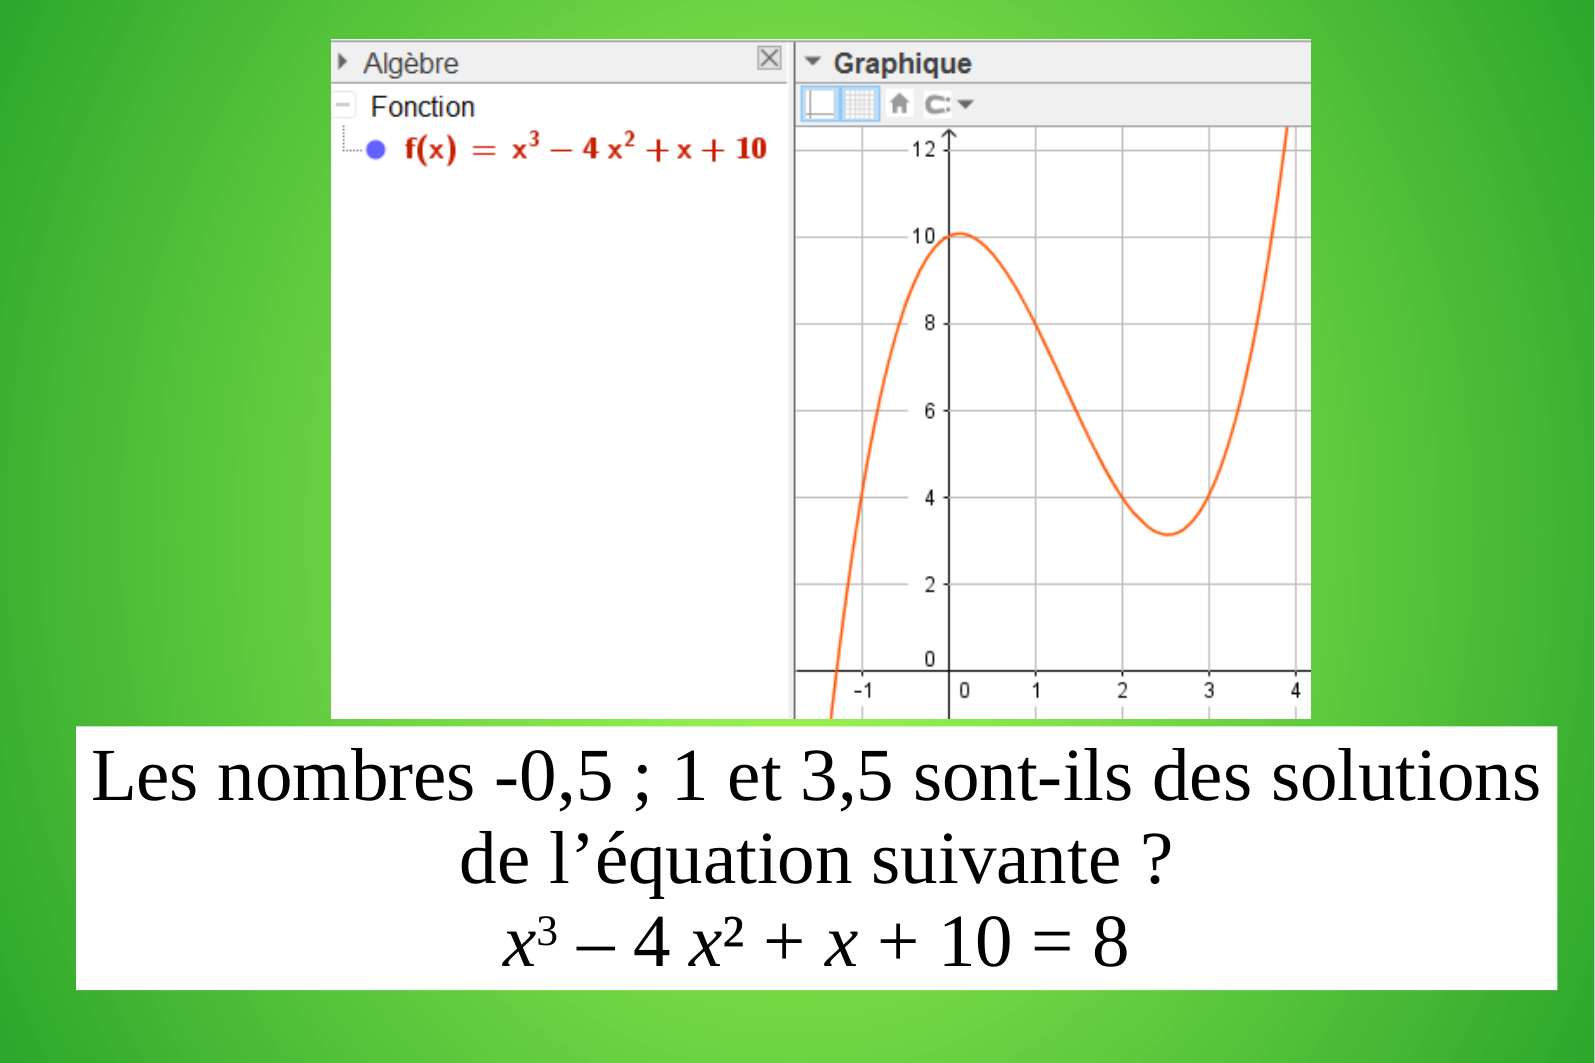

Les nombres -0,5 ; 1 et 3,5 sont-ils des solutions
de l’équation suivante ?
x3 – 4 x² + x + 10 = 8